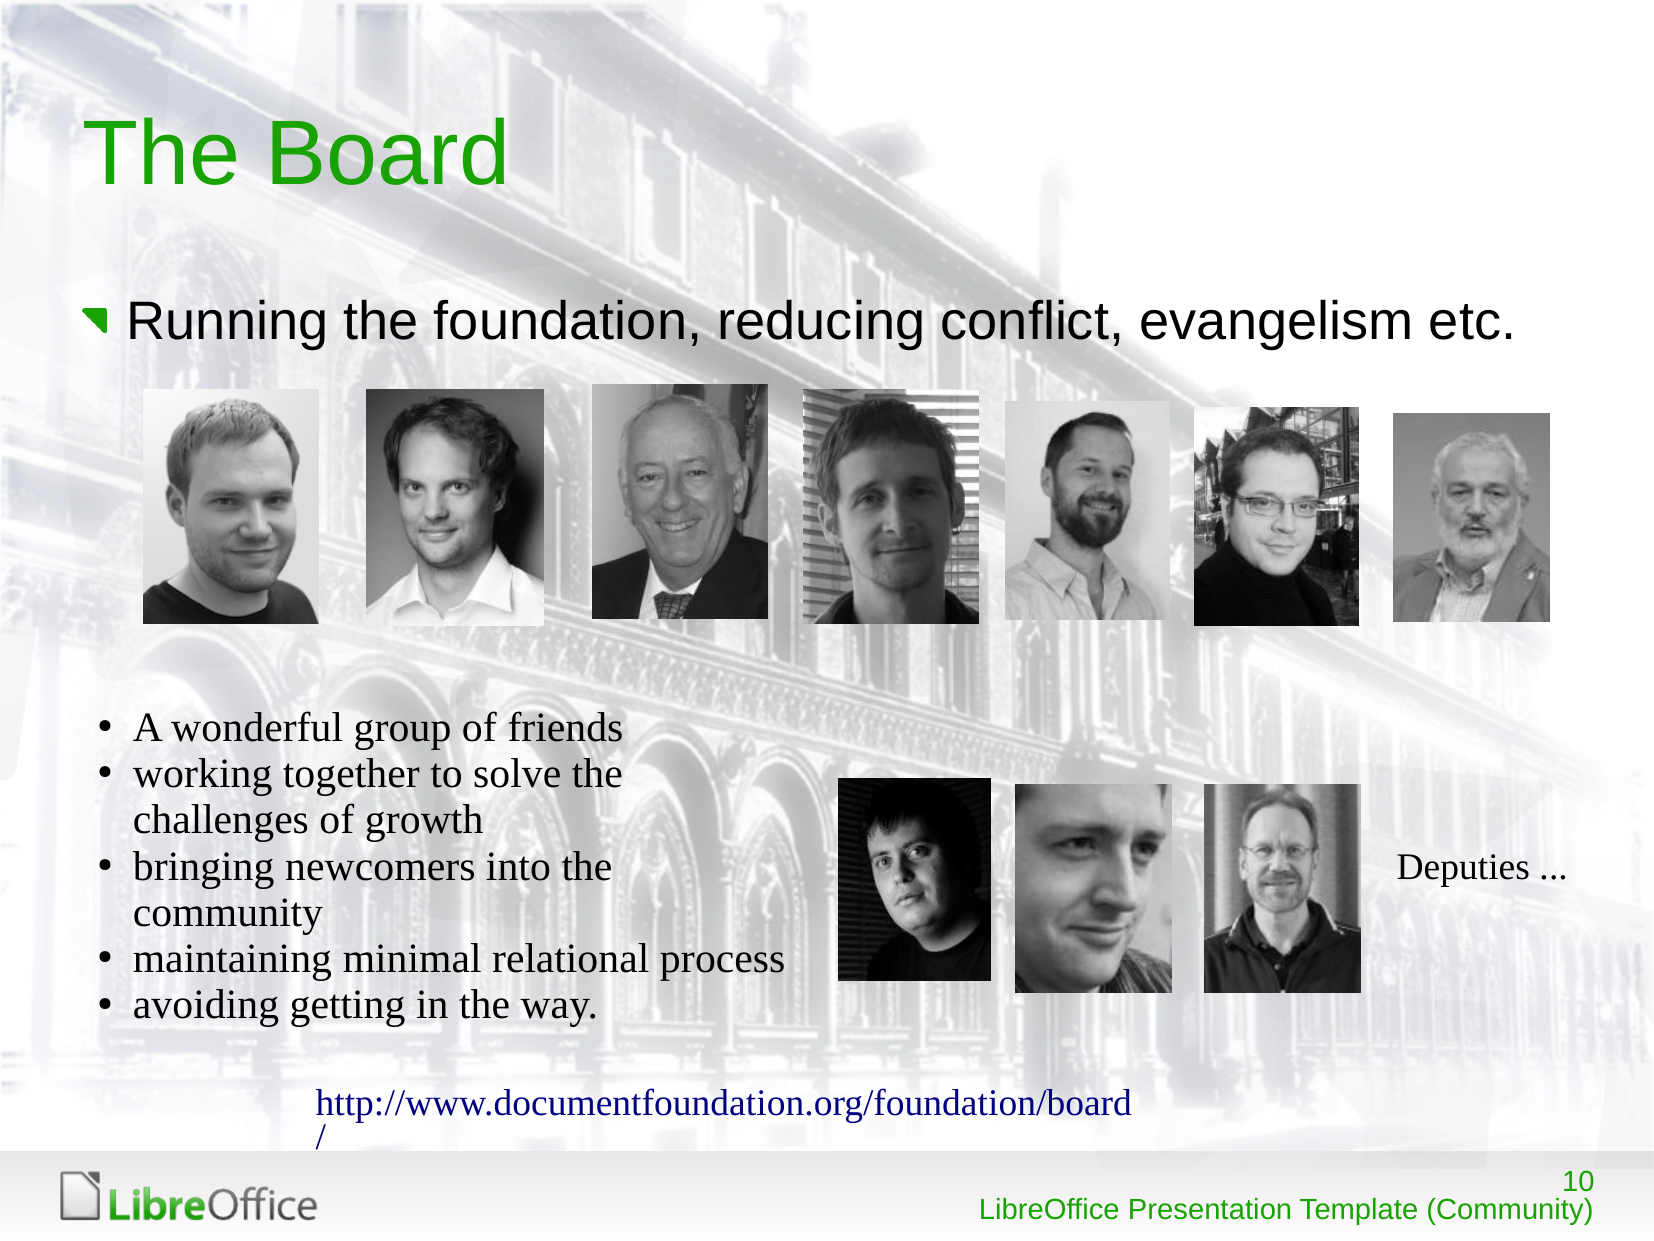

# The Board
Running the foundation, reducing conflict, evangelism etc.
A wonderful group of friends
working together to solve the challenges of growth
bringing newcomers into the community
maintaining minimal relational process
avoiding getting in the way.
Deputies ...
http://www.documentfoundation.org/foundation/board/
10
LibreOffice Presentation Template (Community)